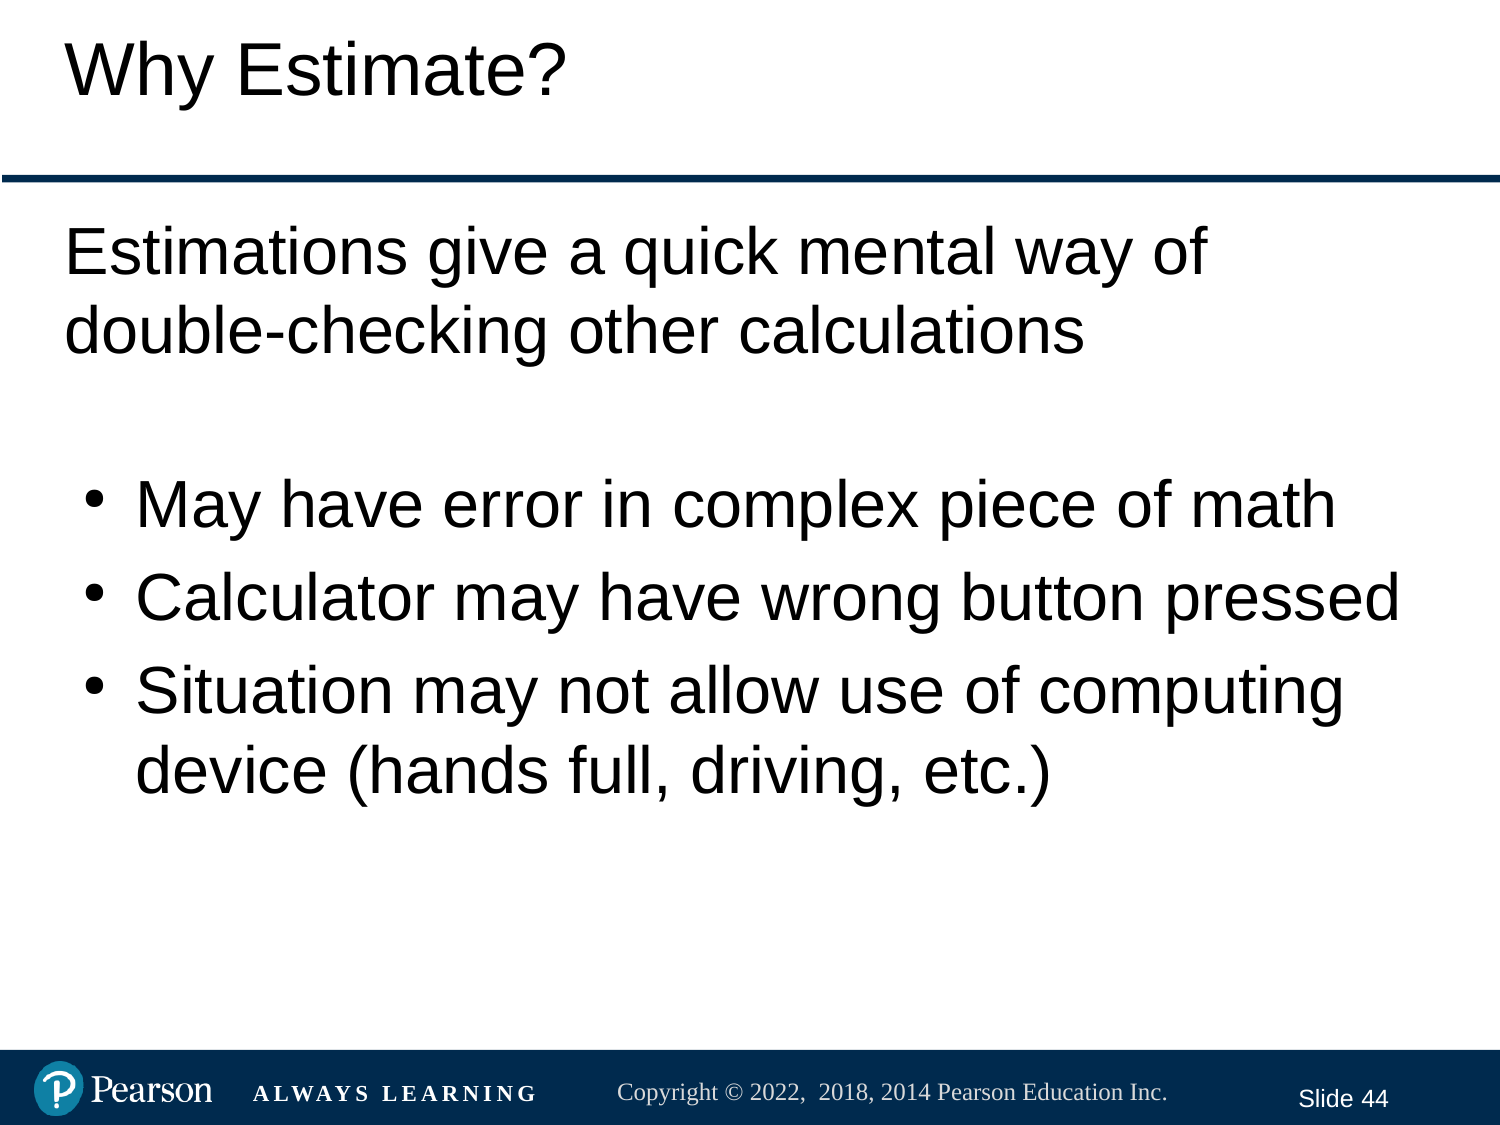

# Why Estimate?
Estimations give a quick mental way of double-checking other calculations
May have error in complex piece of math
Calculator may have wrong button pressed
Situation may not allow use of computing device (hands full, driving, etc.)